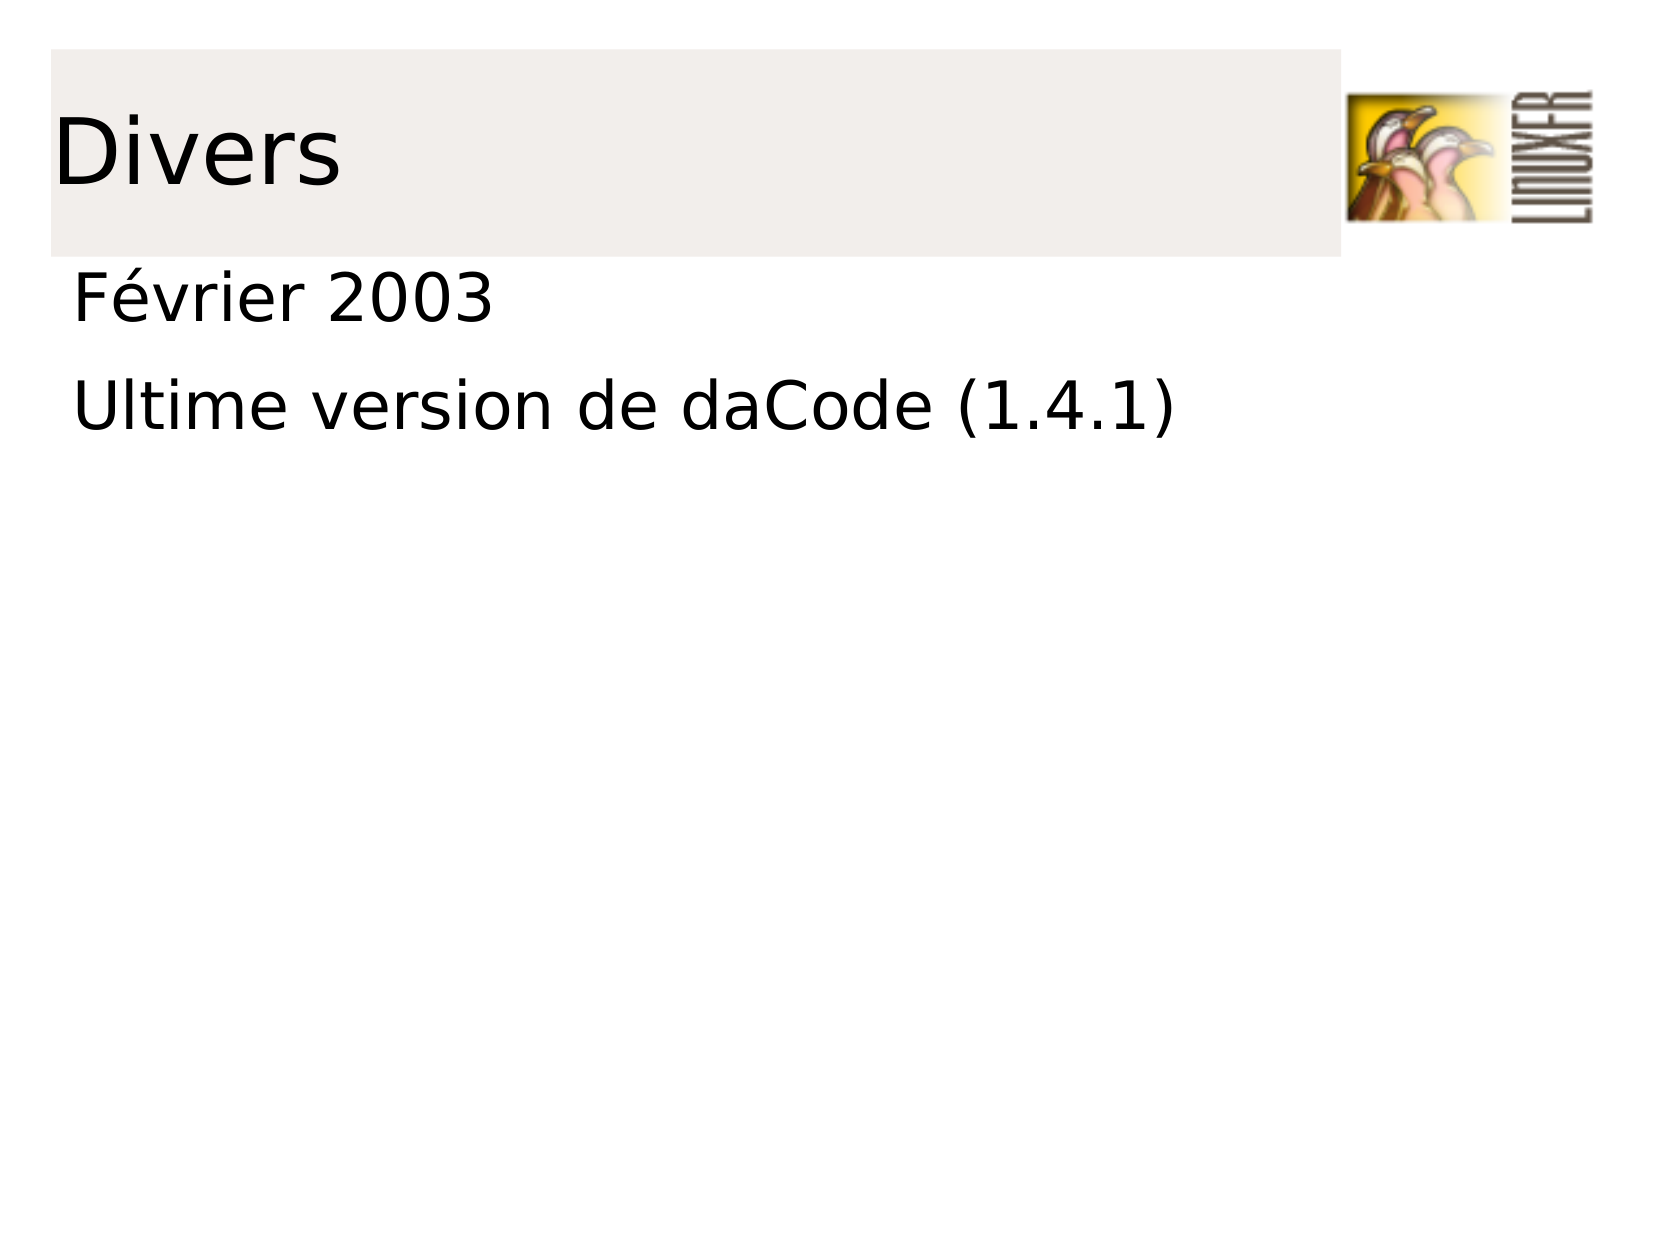

# Divers
Février 2003
Ultime version de daCode (1.4.1)